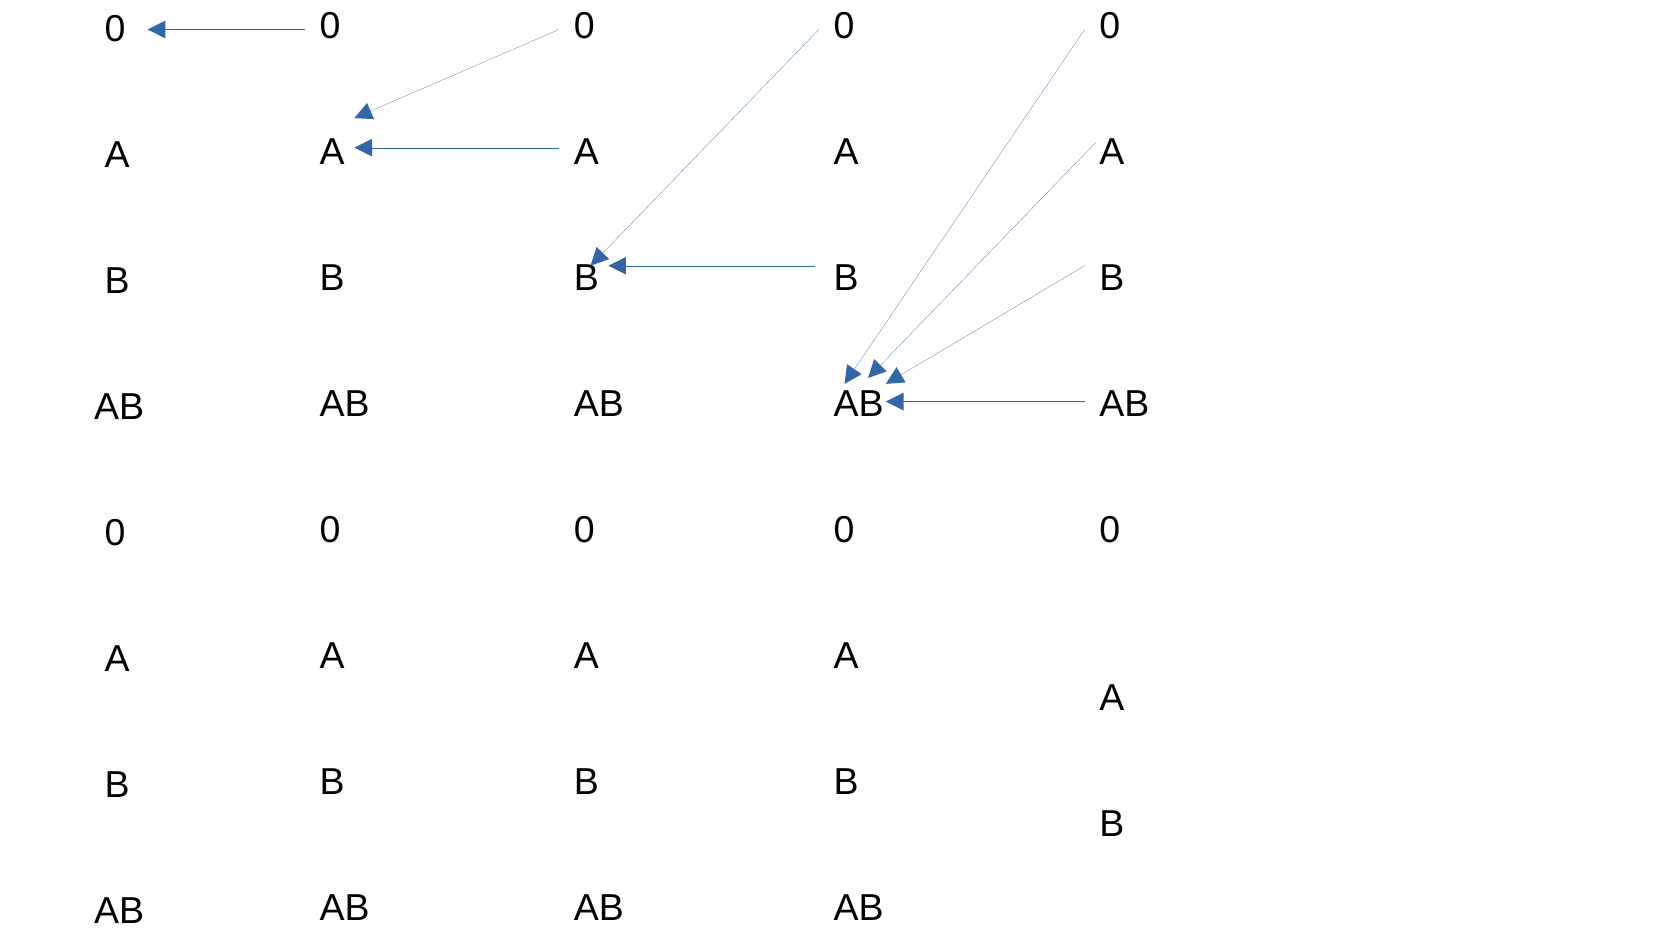

0
 A
 B
 AB
 0
 A
 B
 AB
0
A
B
AB
0
A
B
AB
0
A
B
AB
0
A
B
AB
0
A
B
AB
0
A
B
AB
0
A
B
AB
0
A
B
AB